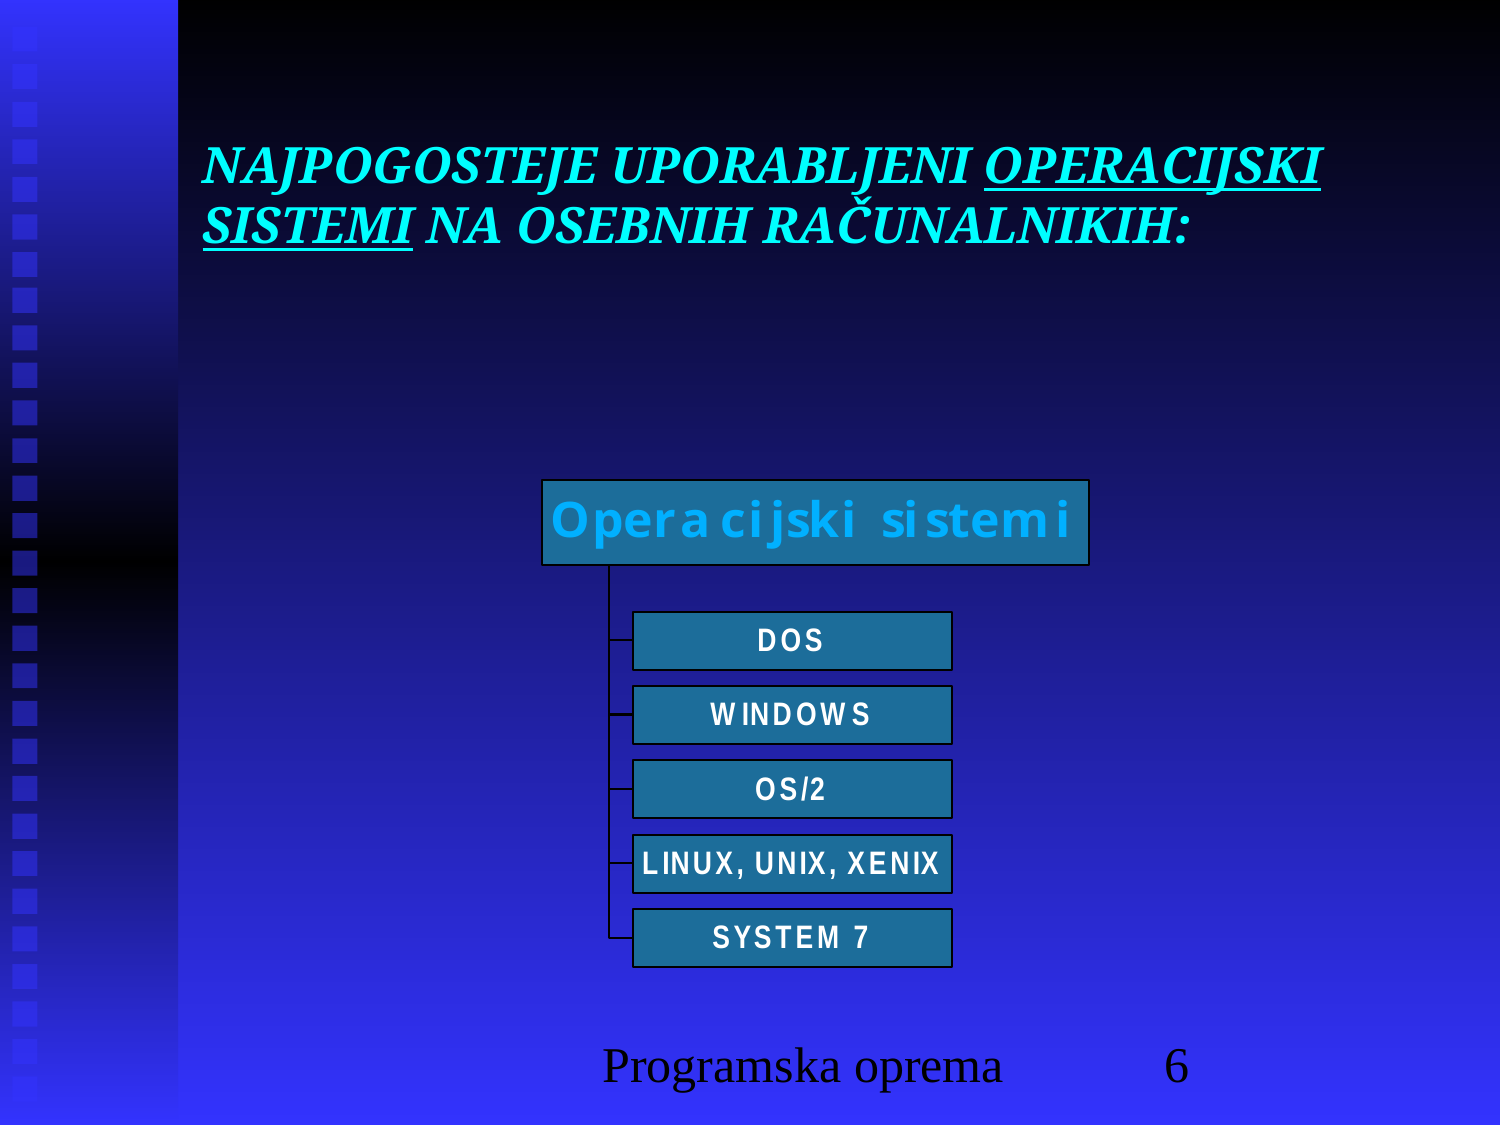

# NAJPOGOSTEJE UPORABLJENI OPERACIJSKI SISTEMI NA OSEBNIH RAČUNALNIKIH:
Programska oprema
6